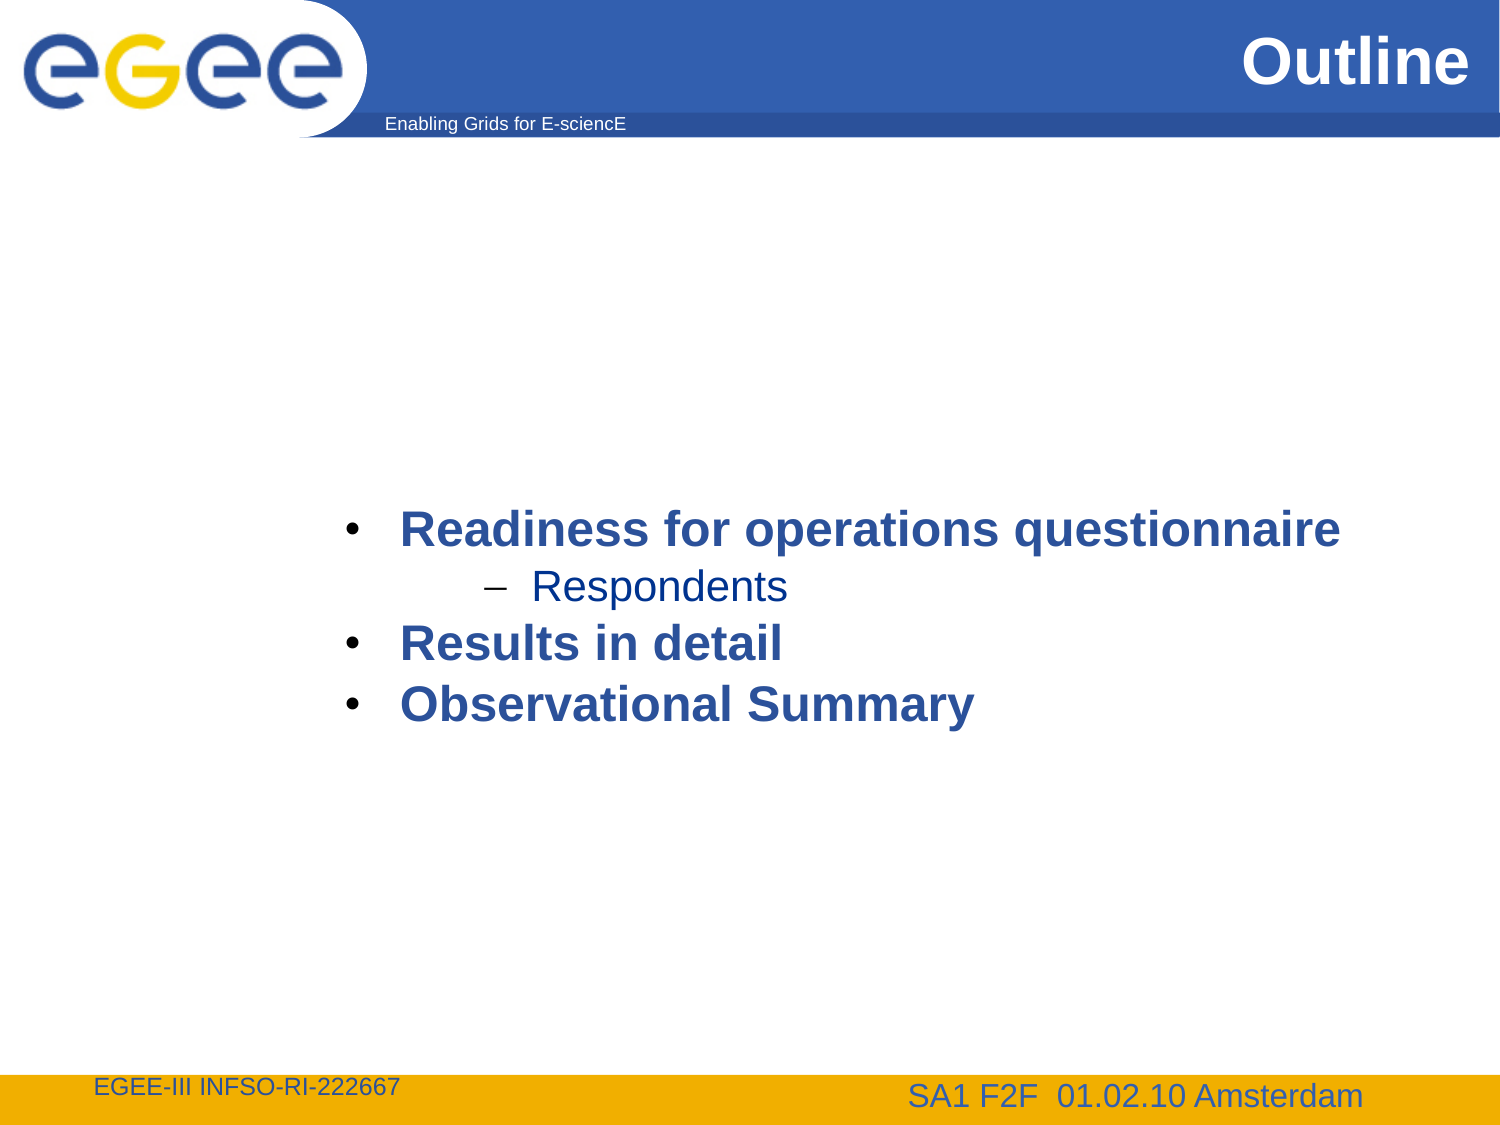

# Outline
Readiness for operations questionnaire
Respondents
Results in detail
Observational Summary